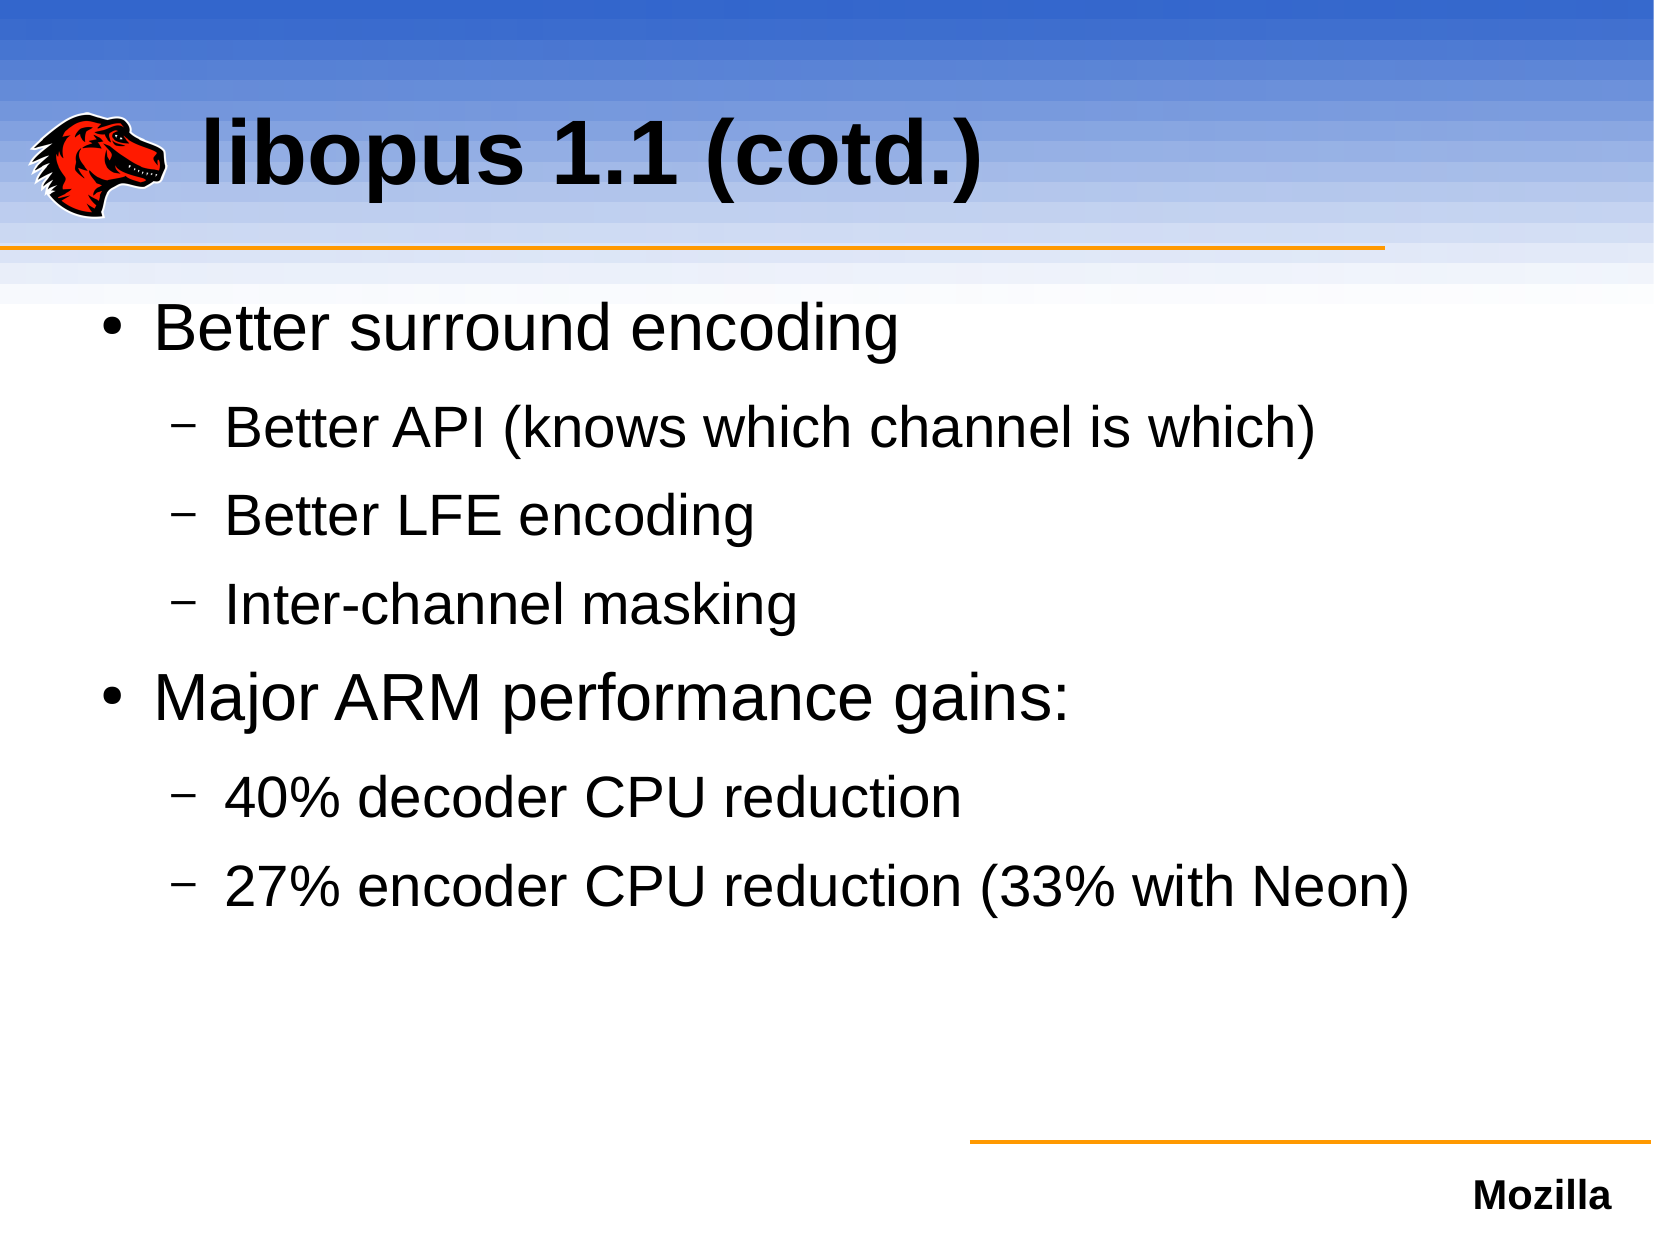

# libopus 1.1 (cotd.)
Better surround encoding
Better API (knows which channel is which)
Better LFE encoding
Inter-channel masking
Major ARM performance gains:
40% decoder CPU reduction
27% encoder CPU reduction (33% with Neon)